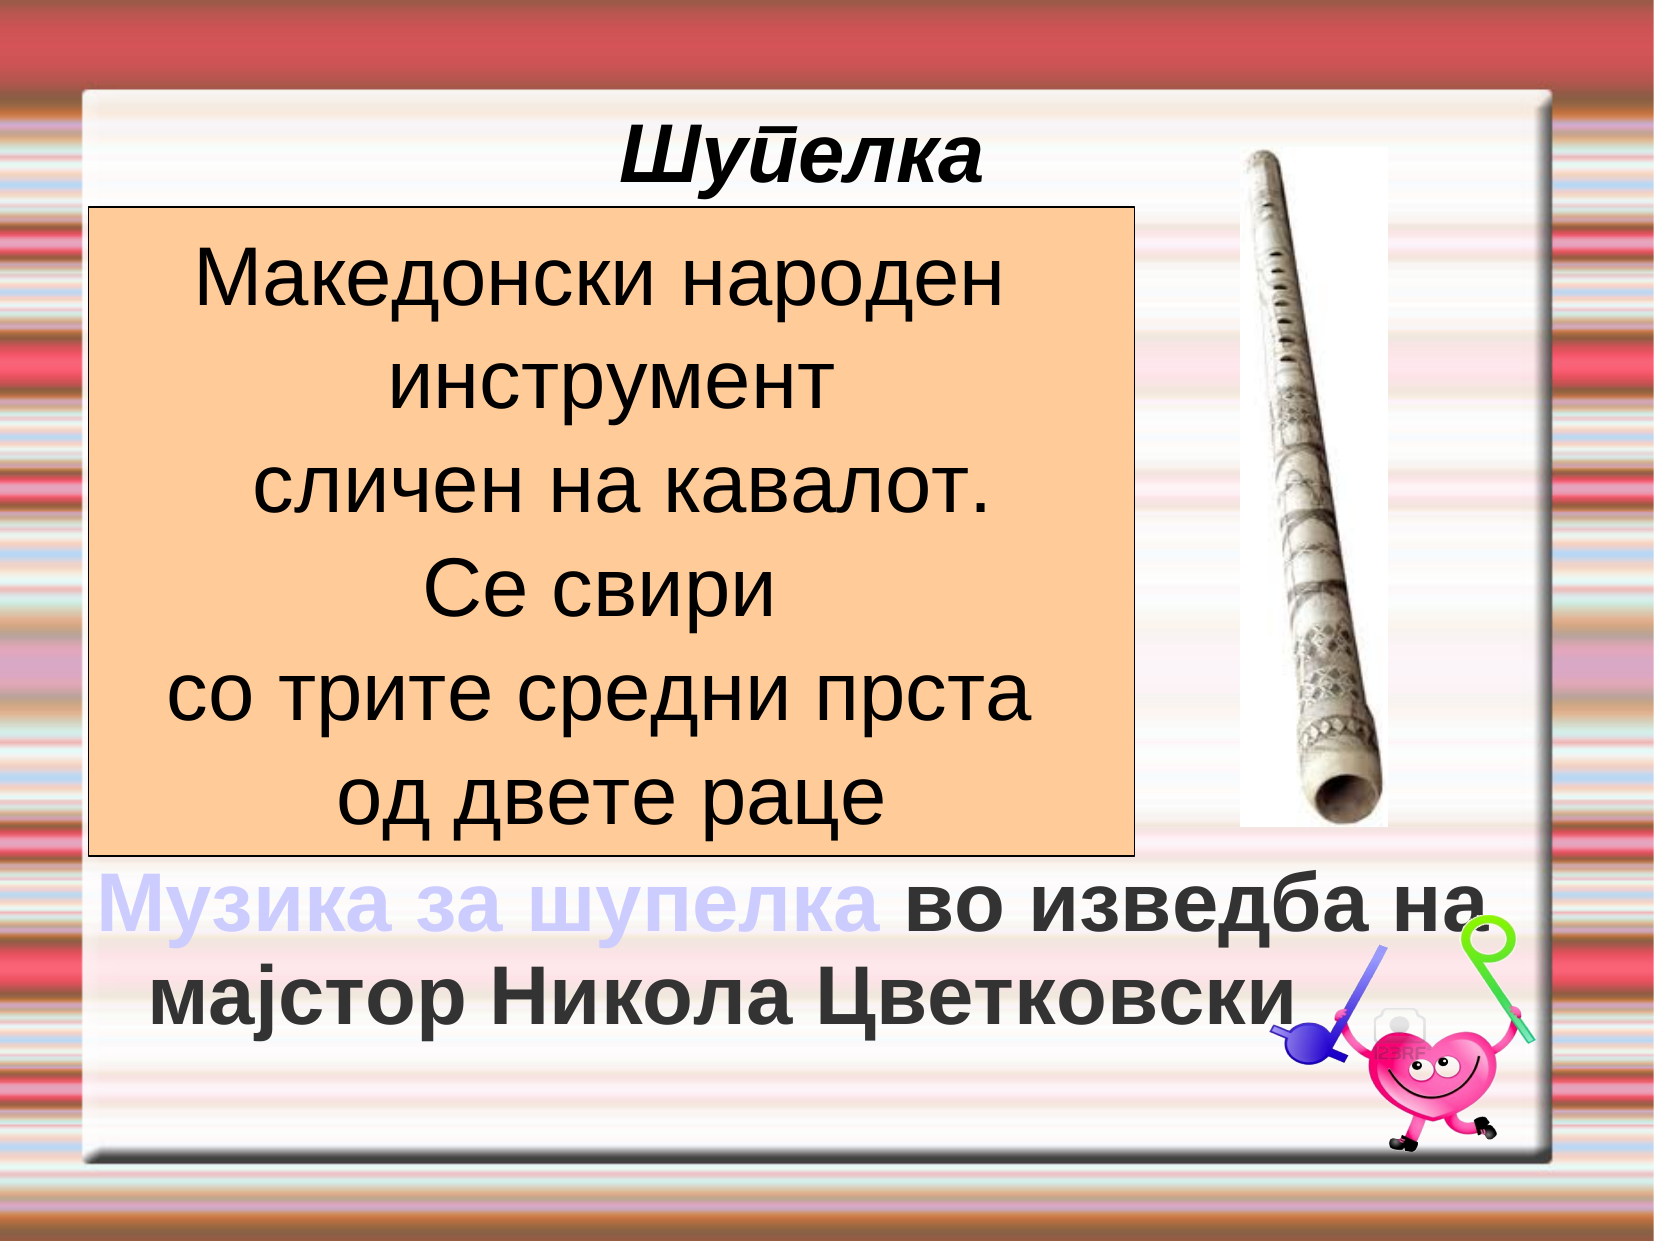

# Шупелка
Македонски народен
инструмент
 сличен на кавалот.
Се свири
со трите средни прста
од двете раце
Музика за шупелка во изведба на мајстор Никола Цветковски